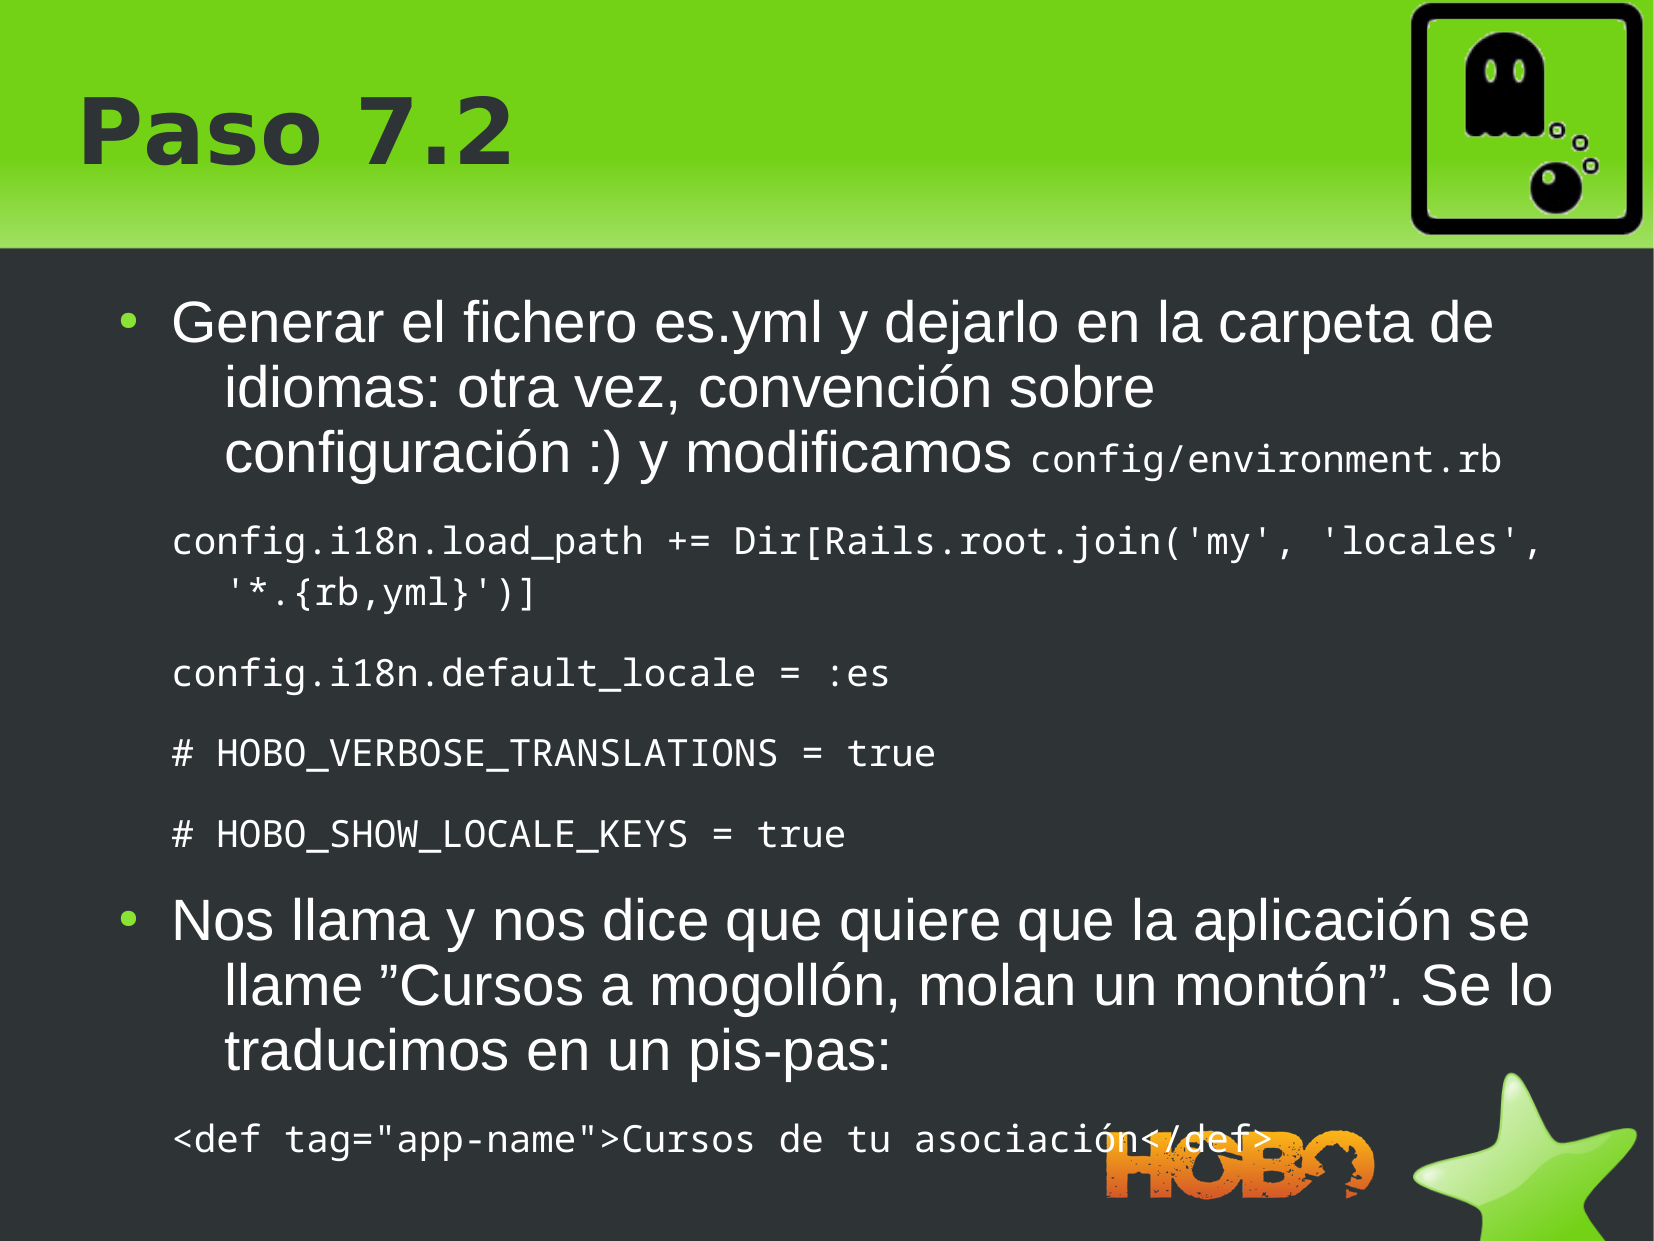

# Paso 7.2
Generar el fichero es.yml y dejarlo en la carpeta de idiomas: otra vez, convención sobre configuración :) y modificamos config/environment.rb
config.i18n.load_path += Dir[Rails.root.join('my', 'locales', '*.{rb,yml}')]
config.i18n.default_locale = :es
# HOBO_VERBOSE_TRANSLATIONS = true
# HOBO_SHOW_LOCALE_KEYS = true
Nos llama y nos dice que quiere que la aplicación se llame ”Cursos a mogollón, molan un montón”. Se lo traducimos en un pis-pas:
<def tag="app-name">Cursos de tu asociación</def>